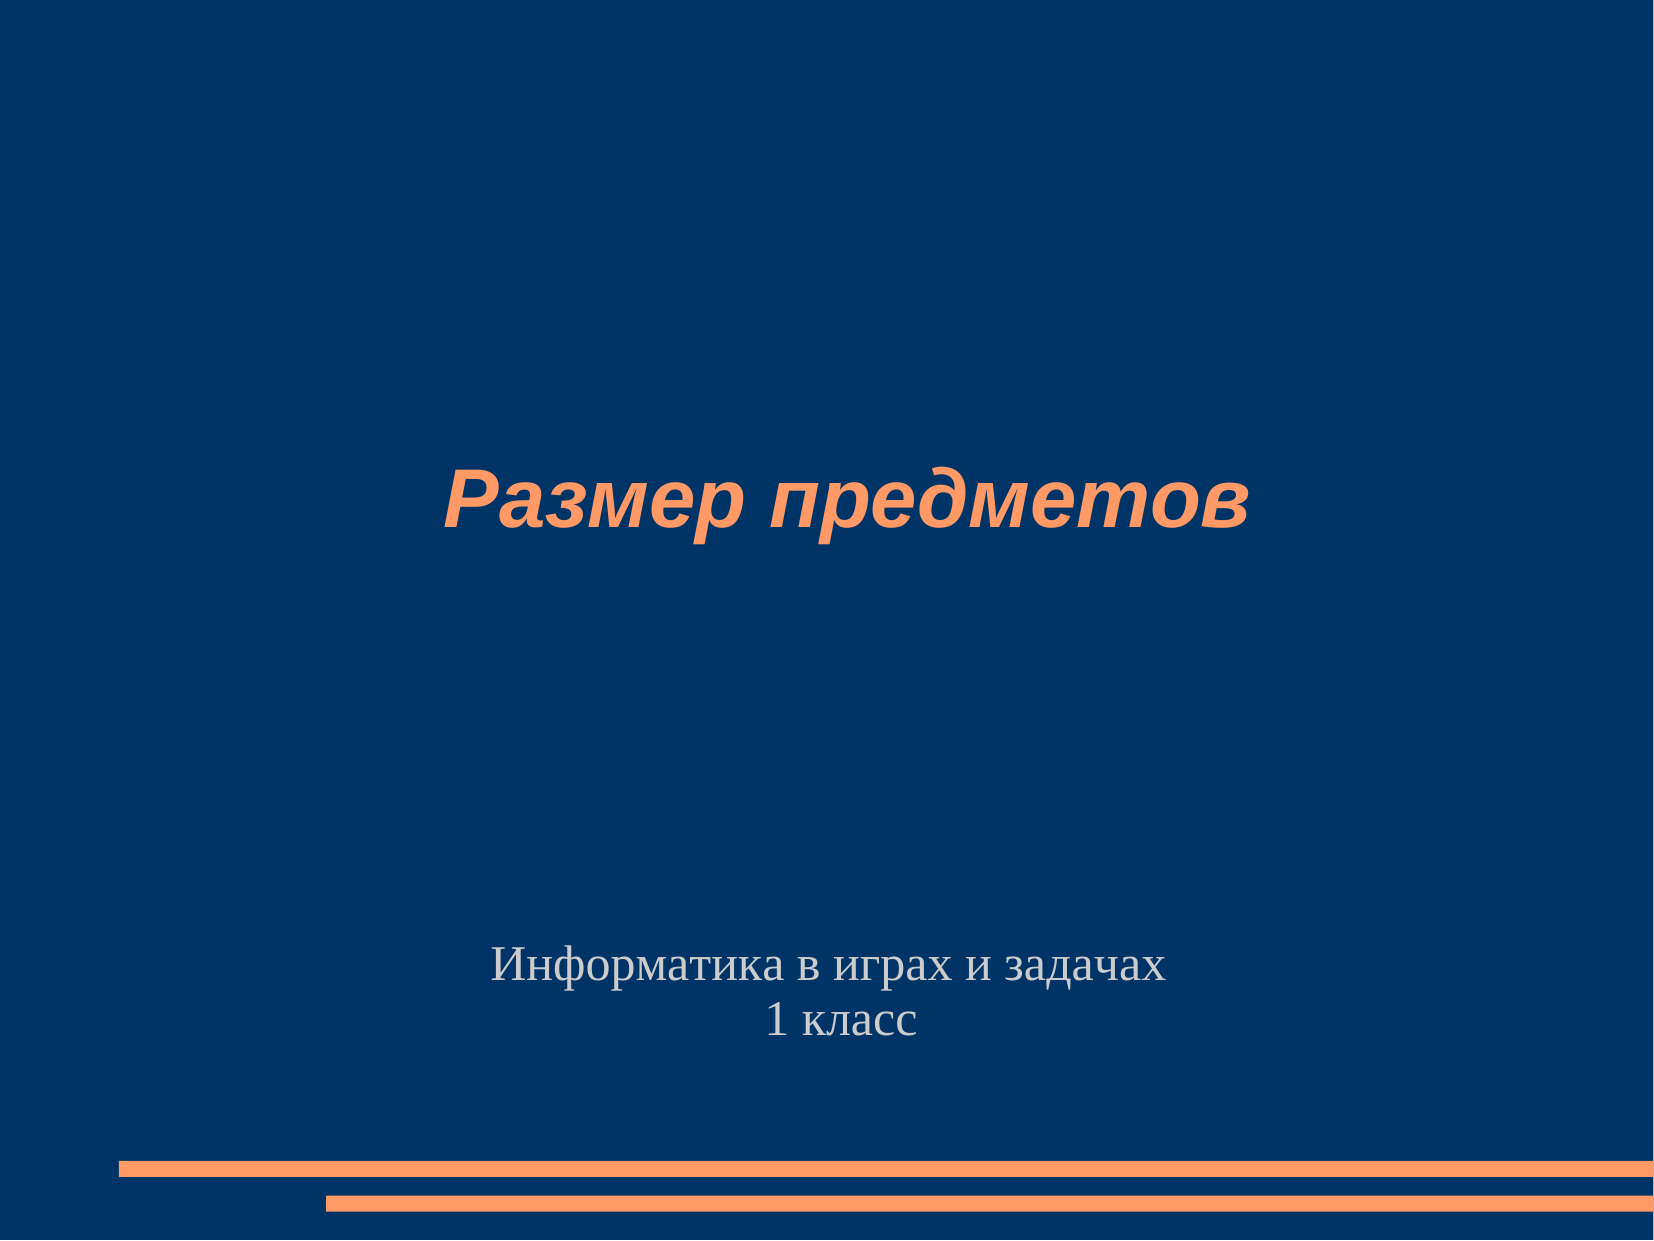

# Размер предметов
Информатика в играх и задачах
1 класс